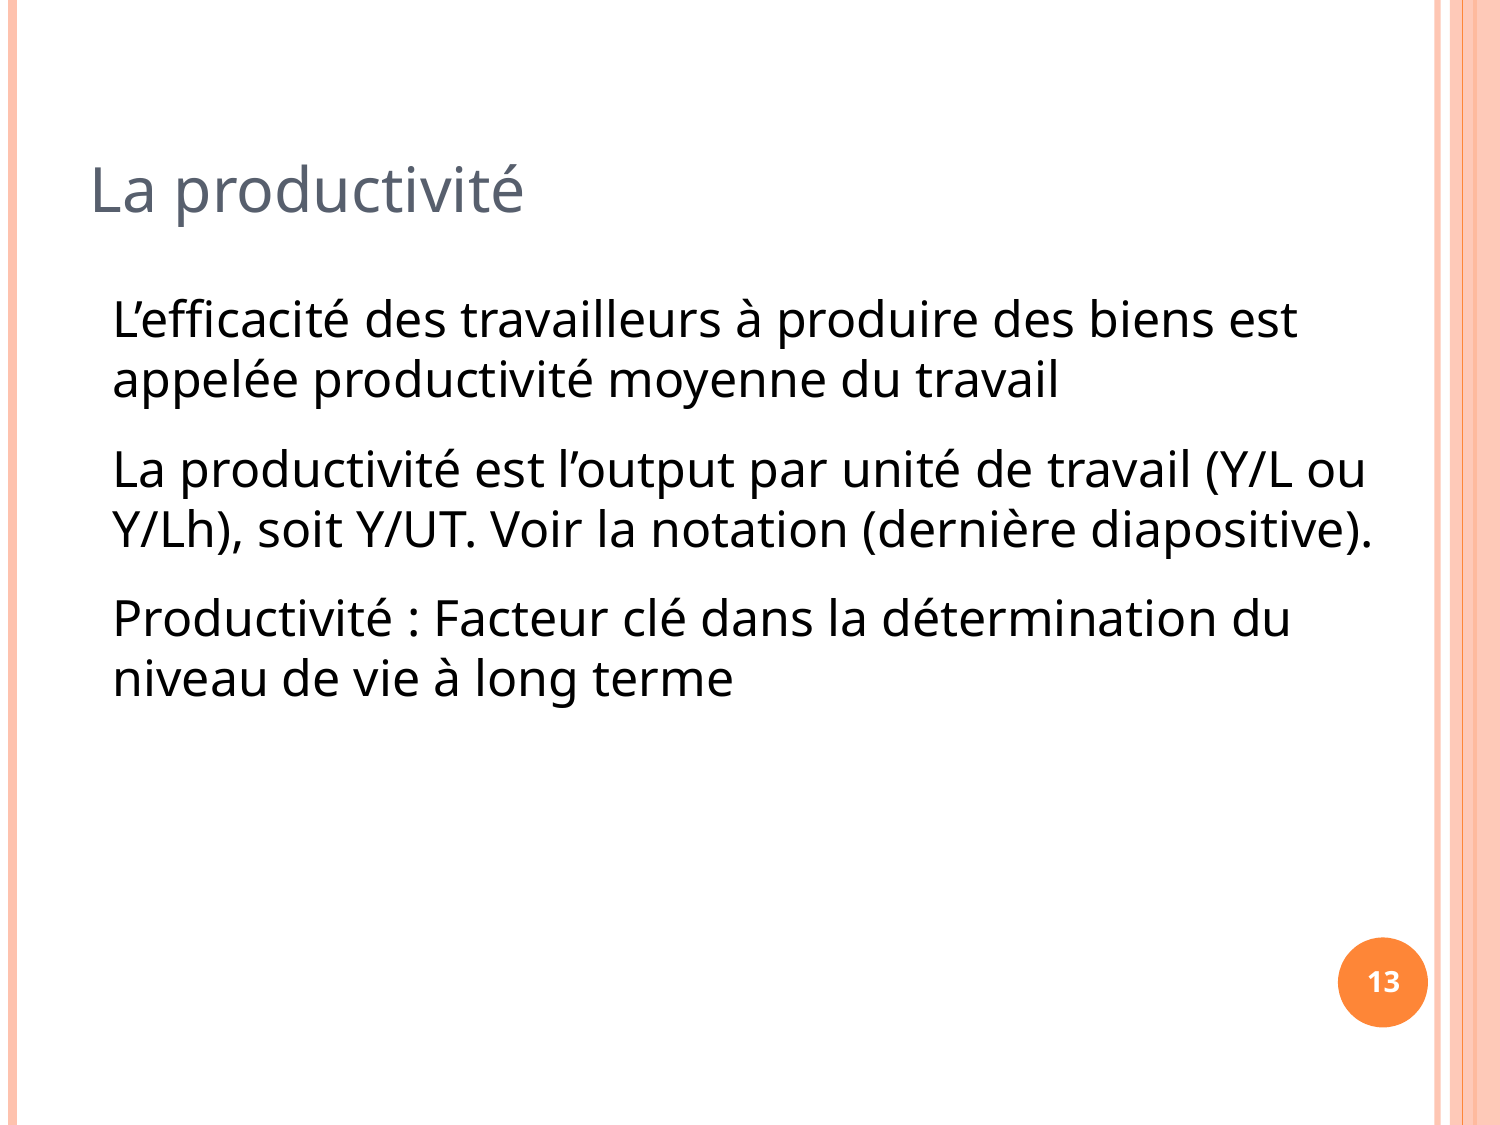

# La productivité
L’efficacité des travailleurs à produire des biens est appelée productivité moyenne du travail
La productivité est l’output par unité de travail (Y/L ou Y/Lh), soit Y/UT. Voir la notation (dernière diapositive).
Productivité : Facteur clé dans la détermination du niveau de vie à long terme